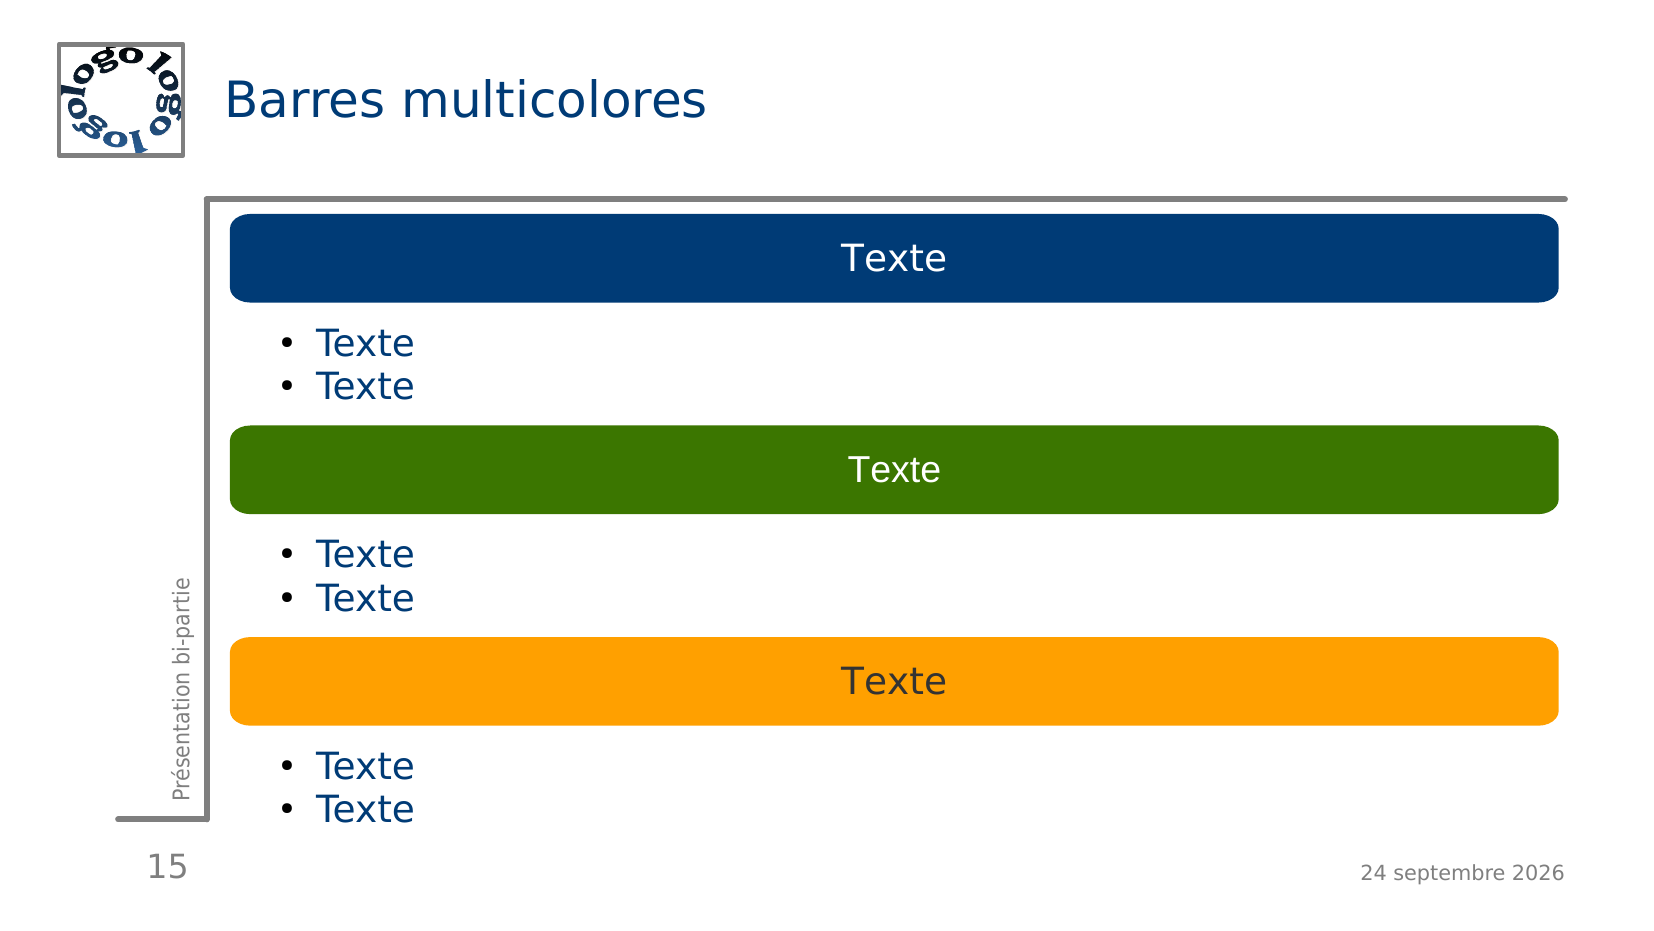

# Barres multicolores
Texte
Texte
Texte
Texte
Texte
Texte
Présentation bi-partie
Texte
Texte
Texte